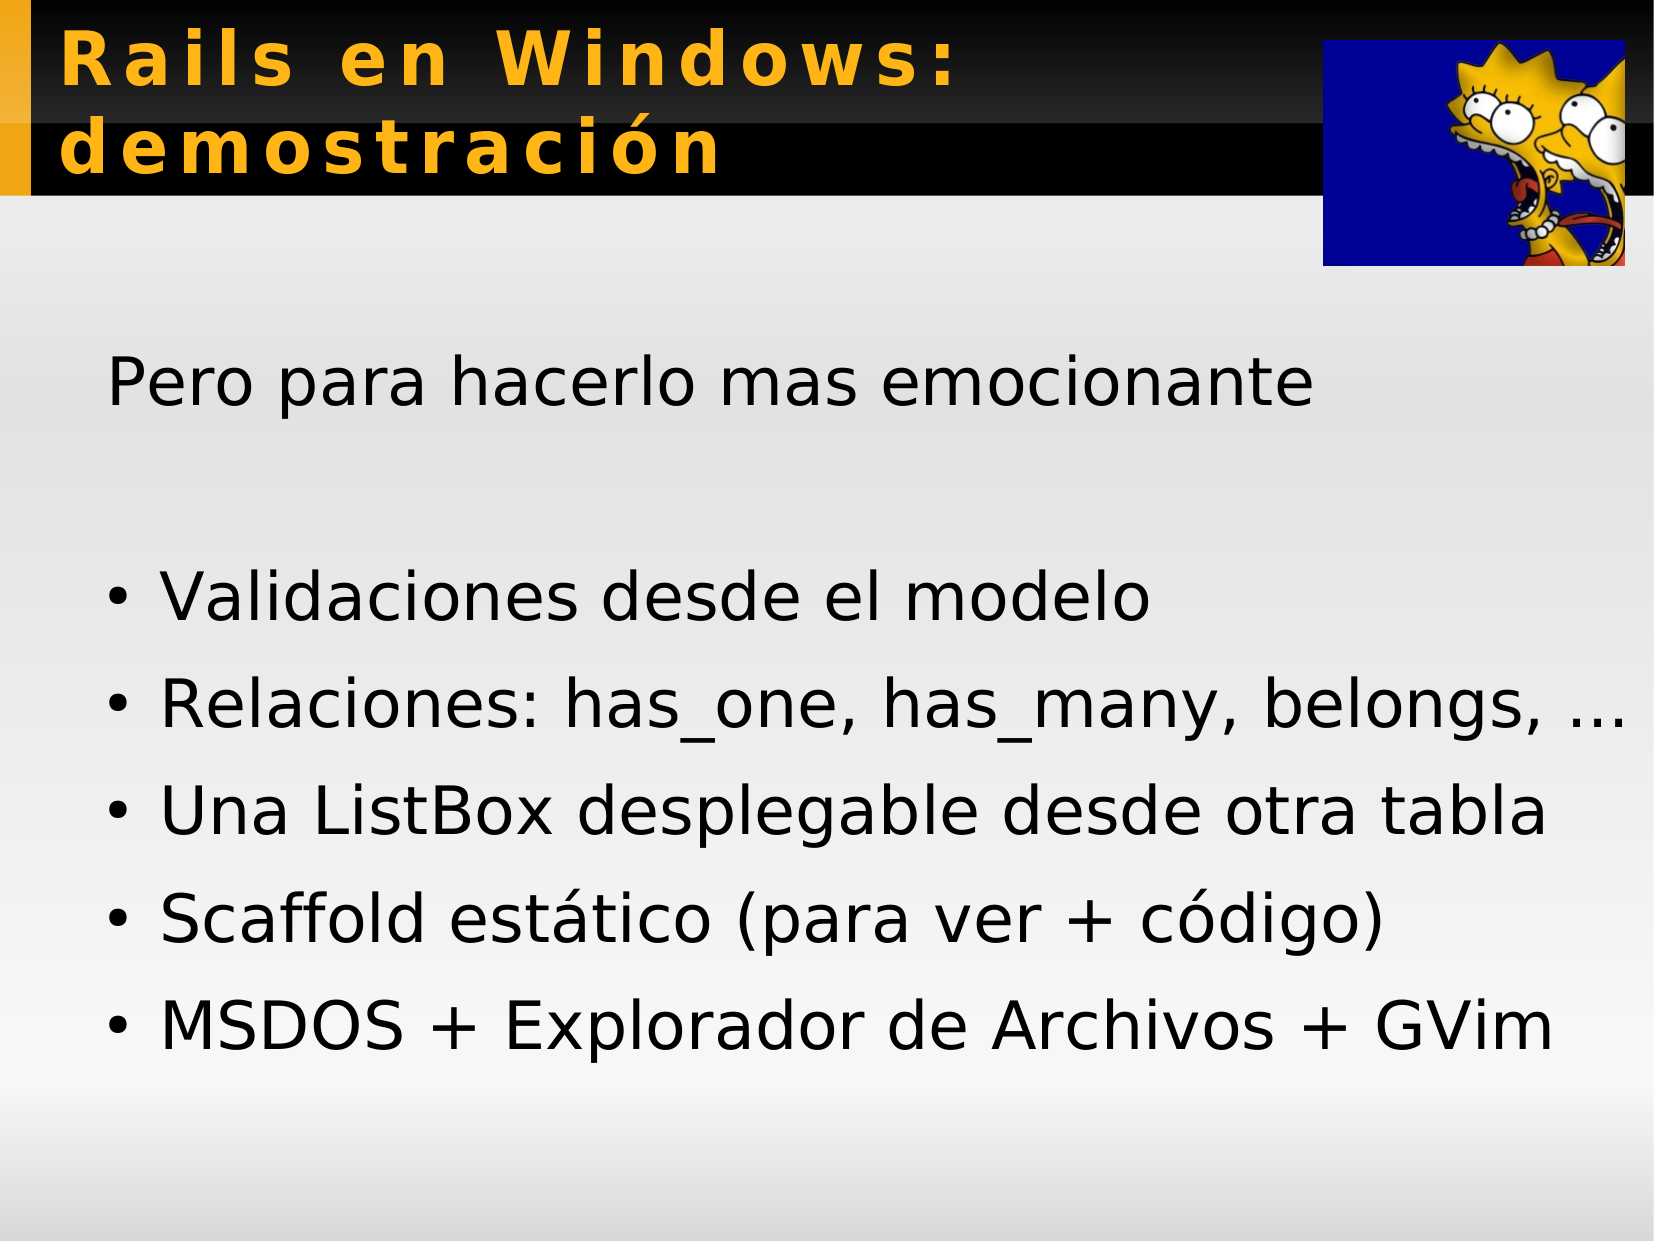

# Rails en Windows: demostración
Pero para hacerlo mas emocionante
Validaciones desde el modelo
Relaciones: has_one, has_many, belongs, ...
Una ListBox desplegable desde otra tabla
Scaffold estático (para ver + código)
MSDOS + Explorador de Archivos + GVim